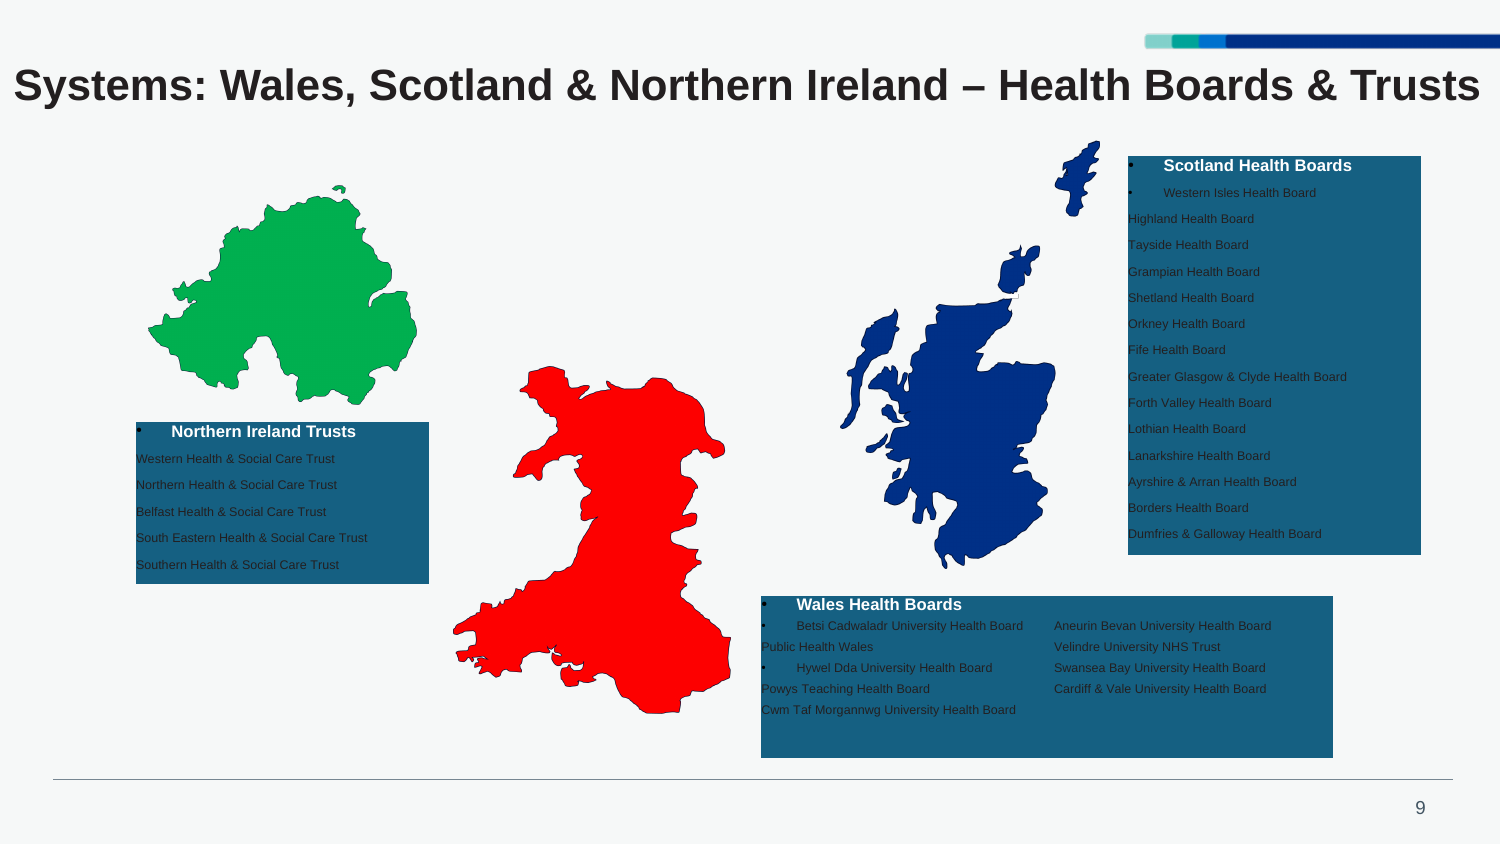

Systems: Wales, Scotland & Northern Ireland – Health Boards & Trusts
| Scotland Health Boards |
| --- |
| Western Isles Health Board |
| Highland Health Board |
| Tayside Health Board |
| Grampian Health Board |
| Shetland Health Board |
| Orkney Health Board |
| Fife Health Board |
| Greater Glasgow & Clyde Health Board |
| Forth Valley Health Board |
| Lothian Health Board |
| Lanarkshire Health Board |
| Ayrshire & Arran Health Board |
| Borders Health Board |
| Dumfries & Galloway Health Board |
| Northern Ireland Trusts |
| --- |
| Western Health & Social Care Trust |
| Northern Health & Social Care Trust |
| Belfast Health & Social Care Trust |
| South Eastern Health & Social Care Trust |
| Southern Health & Social Care Trust |
| Wales Health Boards | |
| --- | --- |
| Betsi Cadwaladr University Health Board | Aneurin Bevan University Health Board |
| Public Health Wales | Velindre University NHS Trust |
| Hywel Dda University Health Board | Swansea Bay University Health Board |
| Powys Teaching Health Board | Cardiff & Vale University Health Board |
| Cwm Taf Morgannwg University Health Board | |